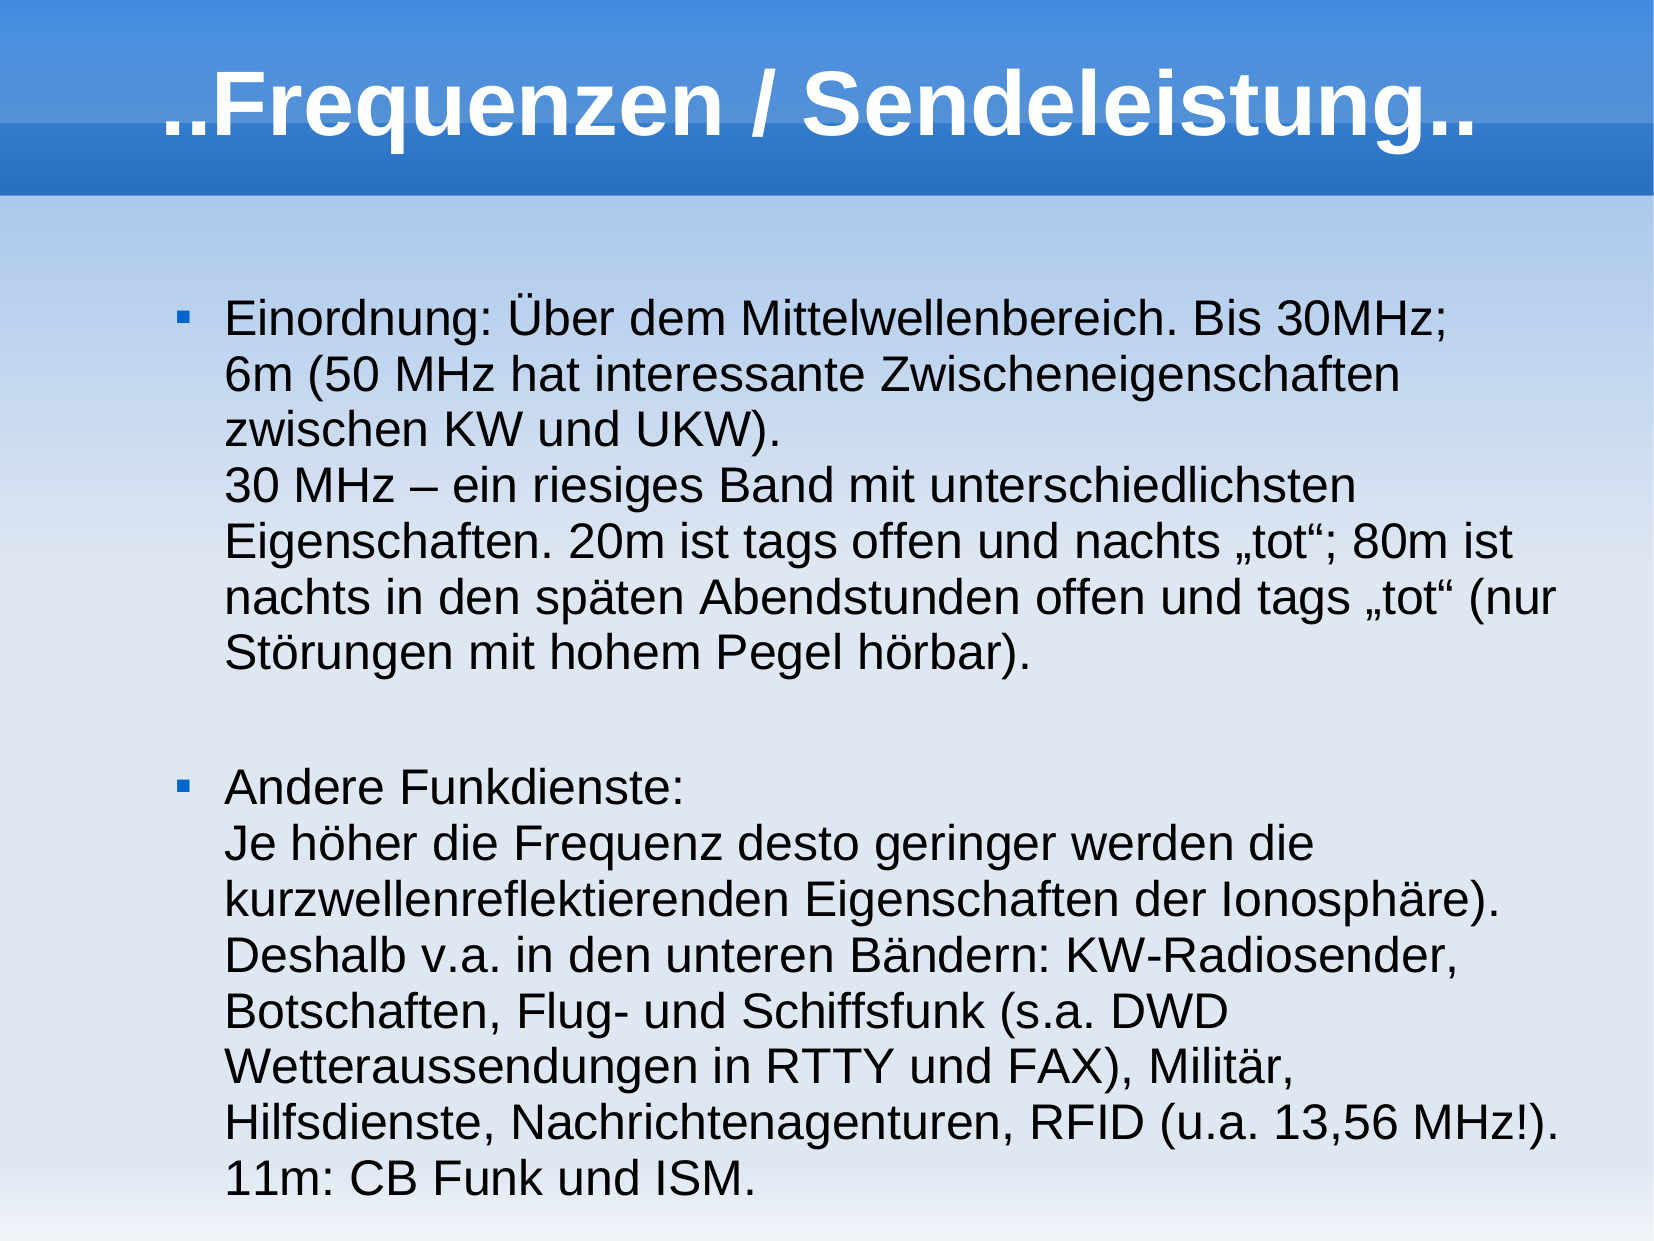

# ..Frequenzen / Sendeleistung..
Einordnung: Über dem Mittelwellenbereich. Bis 30MHz;
6m (50 MHz hat interessante Zwischeneigenschaften zwischen KW und UKW).
30 MHz – ein riesiges Band mit unterschiedlichsten Eigenschaften. 20m ist tags offen und nachts „tot“; 80m ist nachts in den späten Abendstunden offen und tags „tot“ (nur Störungen mit hohem Pegel hörbar).
Andere Funkdienste:
Je höher die Frequenz desto geringer werden die kurzwellenreflektierenden Eigenschaften der Ionosphäre).
Deshalb v.a. in den unteren Bändern: KW-Radiosender, Botschaften, Flug- und Schiffsfunk (s.a. DWD Wetteraussendungen in RTTY und FAX), Militär, Hilfsdienste, Nachrichtenagenturen, RFID (u.a. 13,56 MHz!).
11m: CB Funk und ISM.